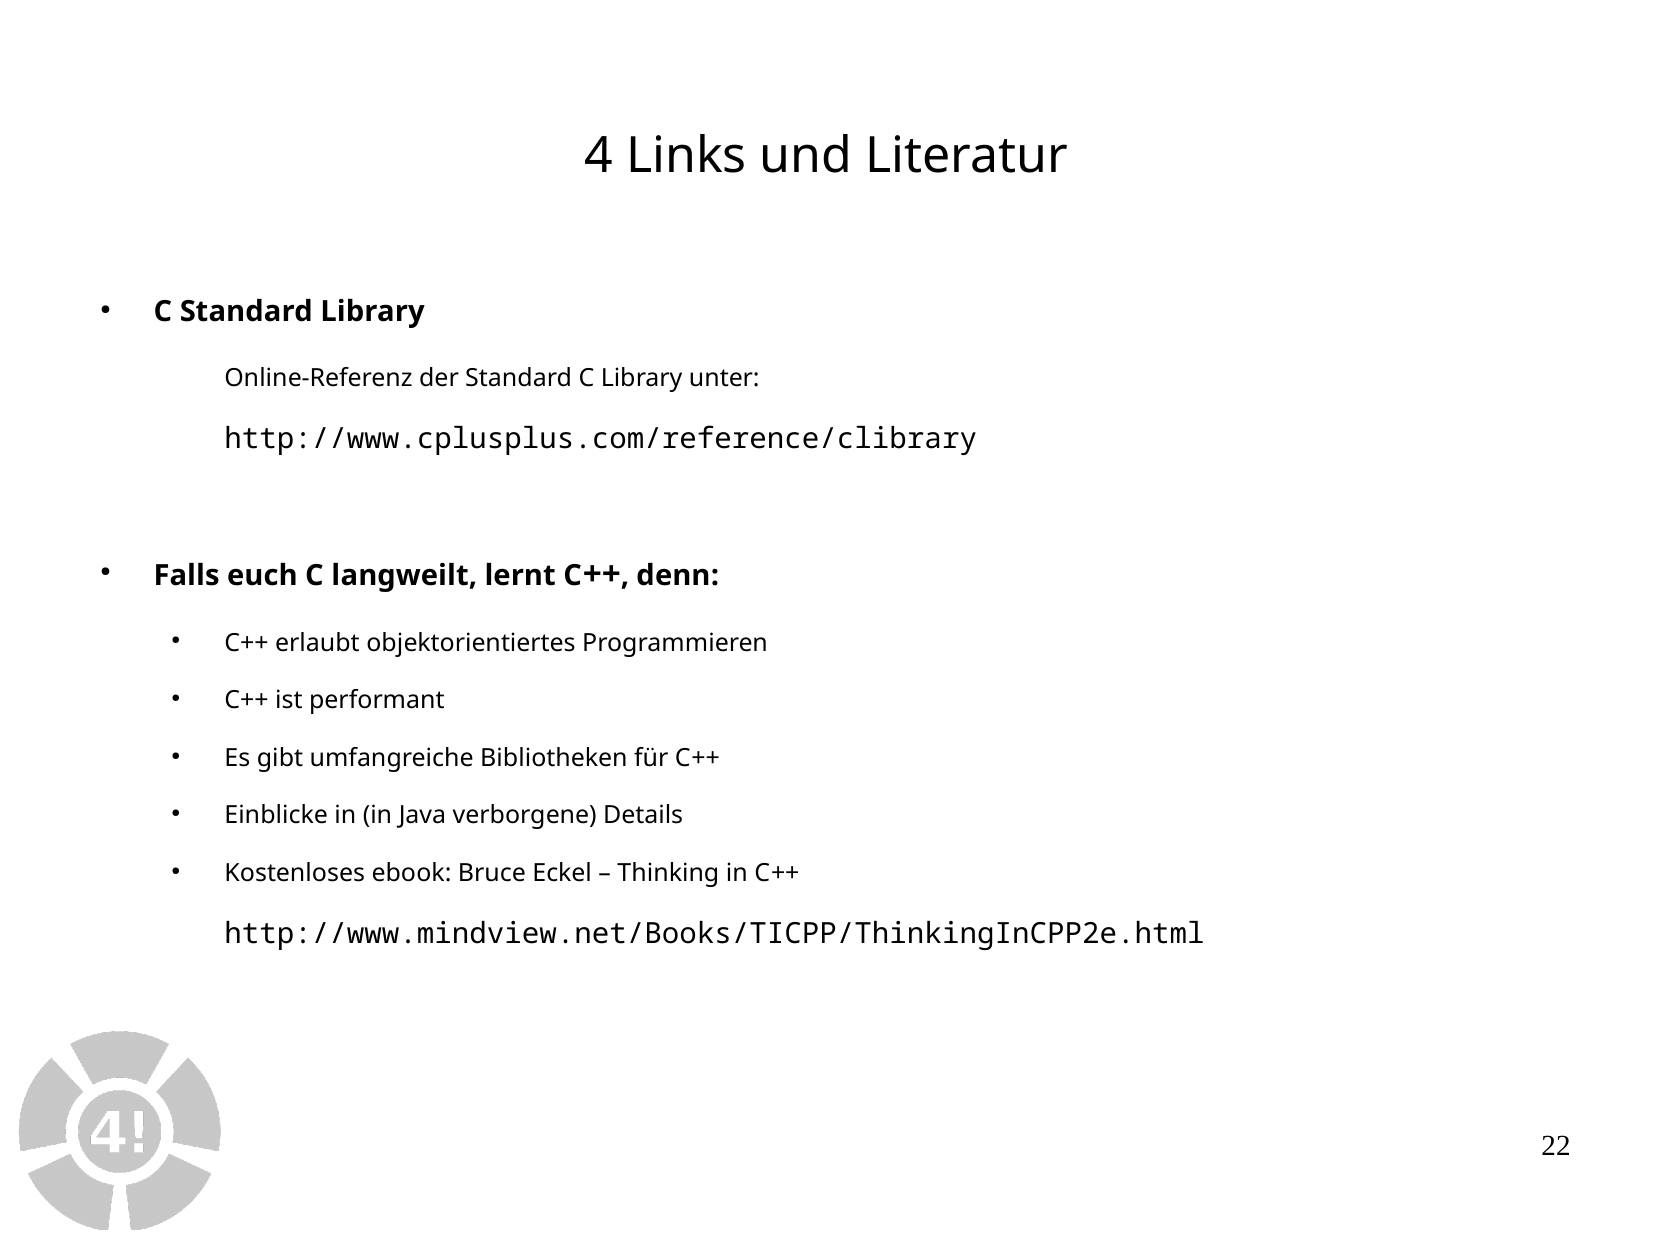

# 4 Links und Literatur
C Standard Library
Online-Referenz der Standard C Library unter:
http://www.cplusplus.com/reference/clibrary
Falls euch C langweilt, lernt C++, denn:
C++ erlaubt objektorientiertes Programmieren
C++ ist performant
Es gibt umfangreiche Bibliotheken für C++
Einblicke in (in Java verborgene) Details
Kostenloses ebook: Bruce Eckel – Thinking in C++
http://www.mindview.net/Books/TICPP/ThinkingInCPP2e.html
22